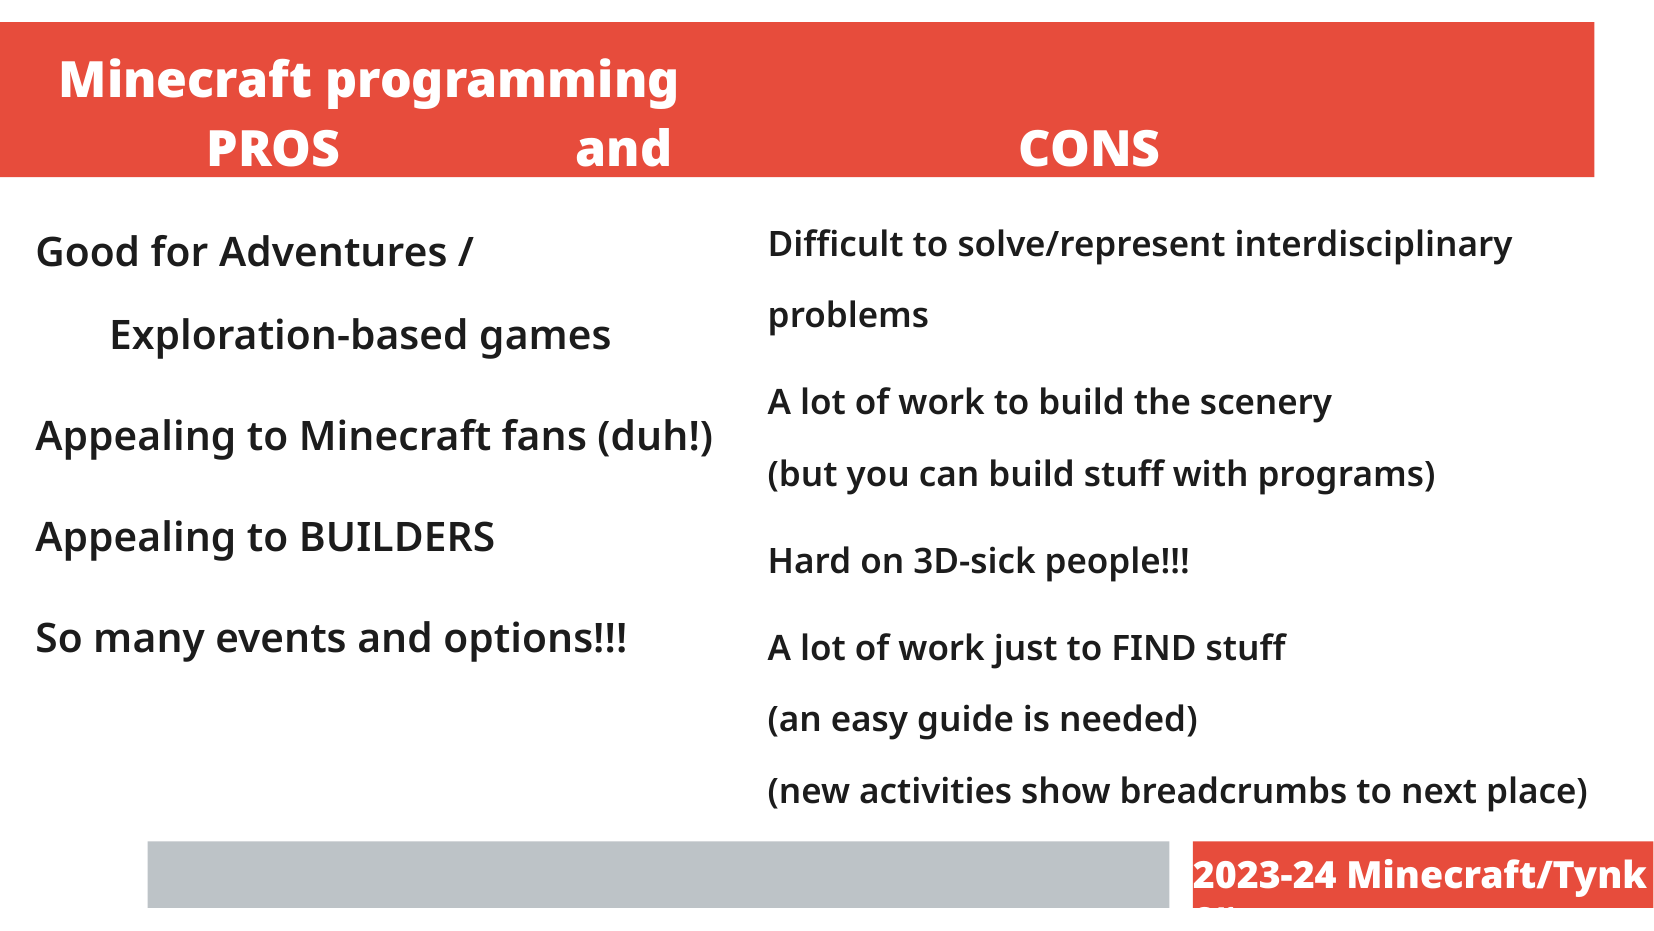

# Minecraft programming PROS 	 	 	 	and	 	 	 	CONS
Good for Adventures /
 	Exploration-based games
Appealing to Minecraft fans (duh!)
Appealing to BUILDERS
So many events and options!!!
Difficult to solve/represent interdisciplinary problems
A lot of work to build the scenery
(but you can build stuff with programs)
Hard on 3D-sick people!!!
A lot of work just to FIND stuff
(an easy guide is needed)
(new activities show breadcrumbs to next place)
2023-24 Minecraft/Tynker